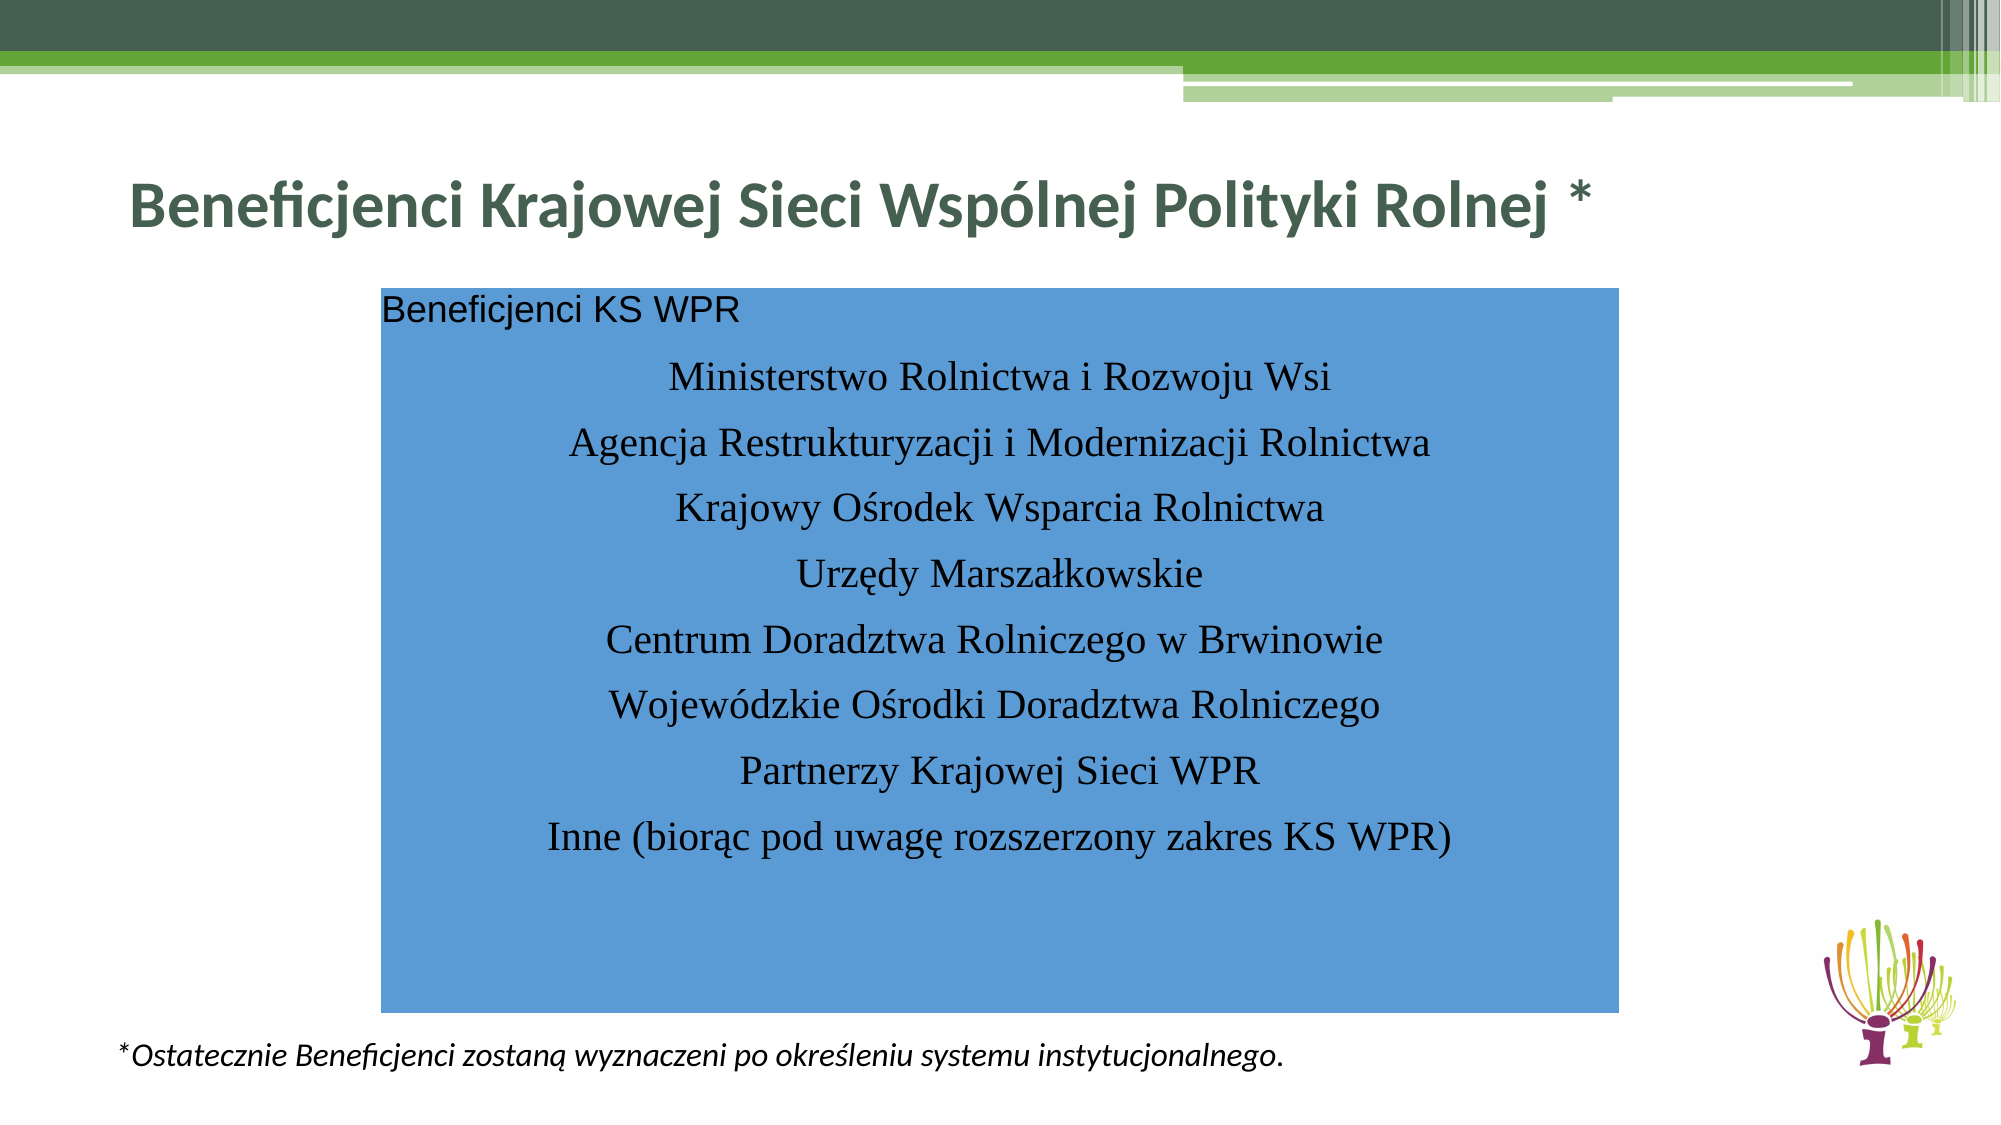

# Beneficjenci Krajowej Sieci Wspólnej Polityki Rolnej *
| Beneficjenci KS WPR |
| --- |
| Ministerstwo Rolnictwa i Rozwoju Wsi Agencja Restrukturyzacji i Modernizacji Rolnictwa Krajowy Ośrodek Wsparcia Rolnictwa Urzędy Marszałkowskie Centrum Doradztwa Rolniczego w Brwinowie Wojewódzkie Ośrodki Doradztwa Rolniczego Partnerzy Krajowej Sieci WPR Inne (biorąc pod uwagę rozszerzony zakres KS WPR) |
*Ostatecznie Beneficjenci zostaną wyznaczeni po określeniu systemu instytucjonalnego.